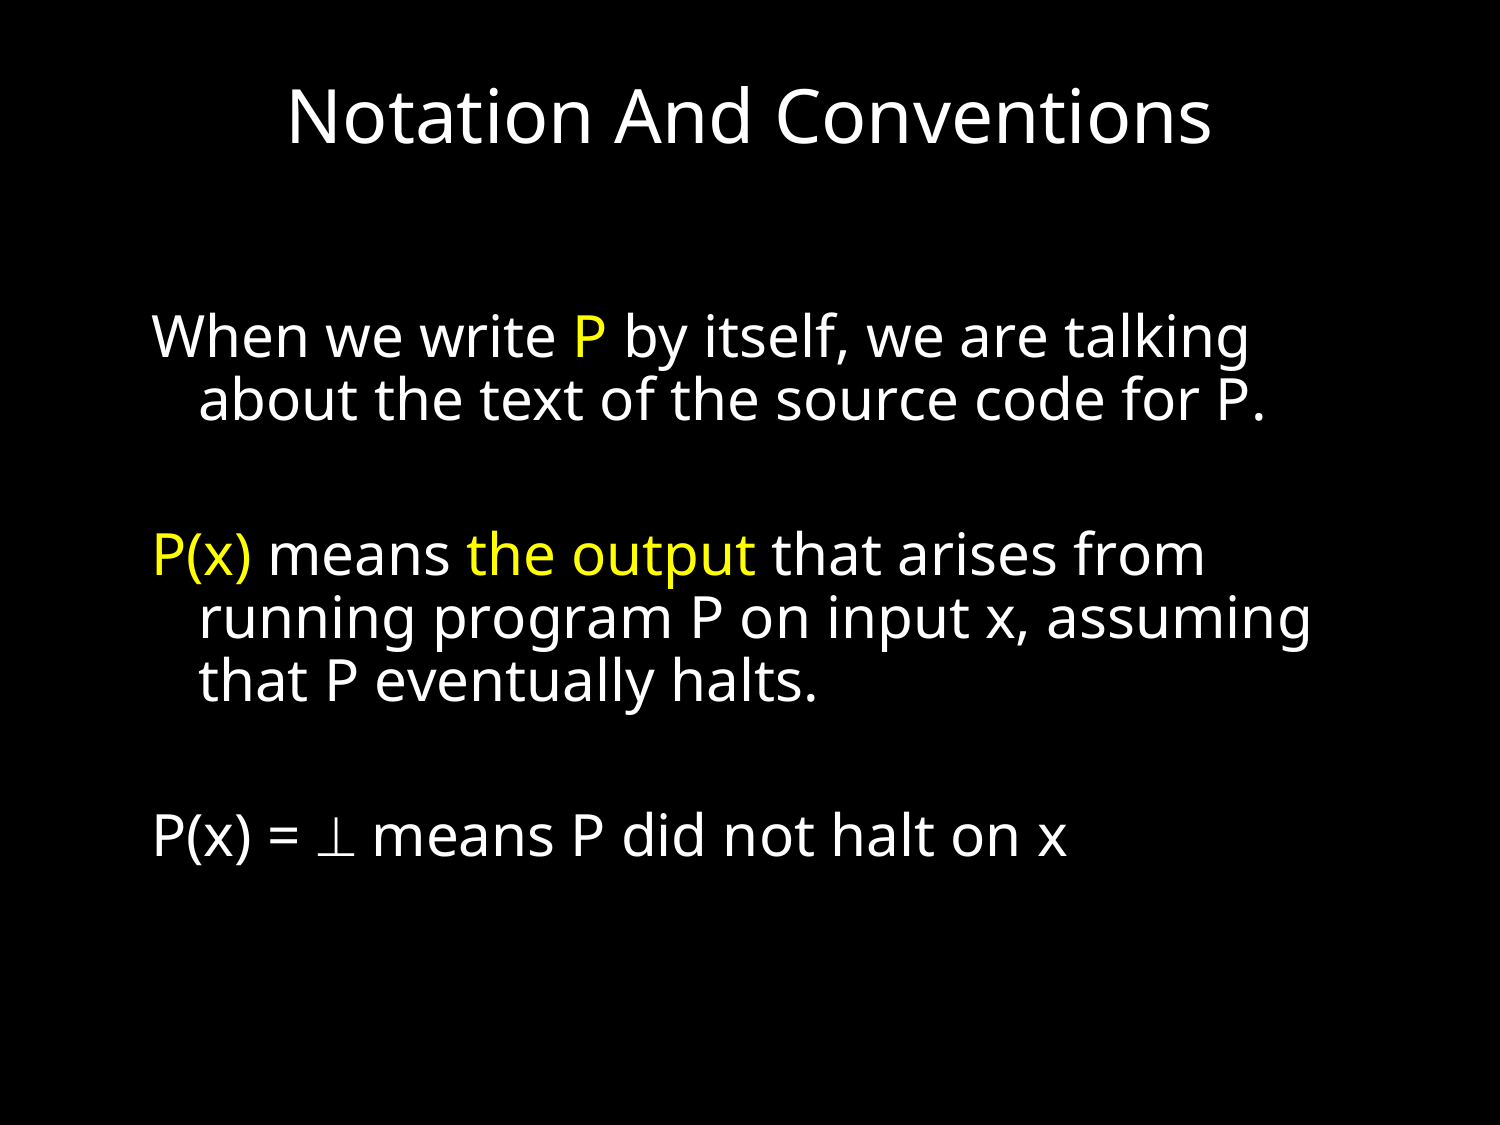

Notation And Conventions
When we write P by itself, we are talking about the text of the source code for P.
P(x) means the output that arises from running program P on input x, assuming that P eventually halts.
P(x) = ⊥ means P did not halt on x